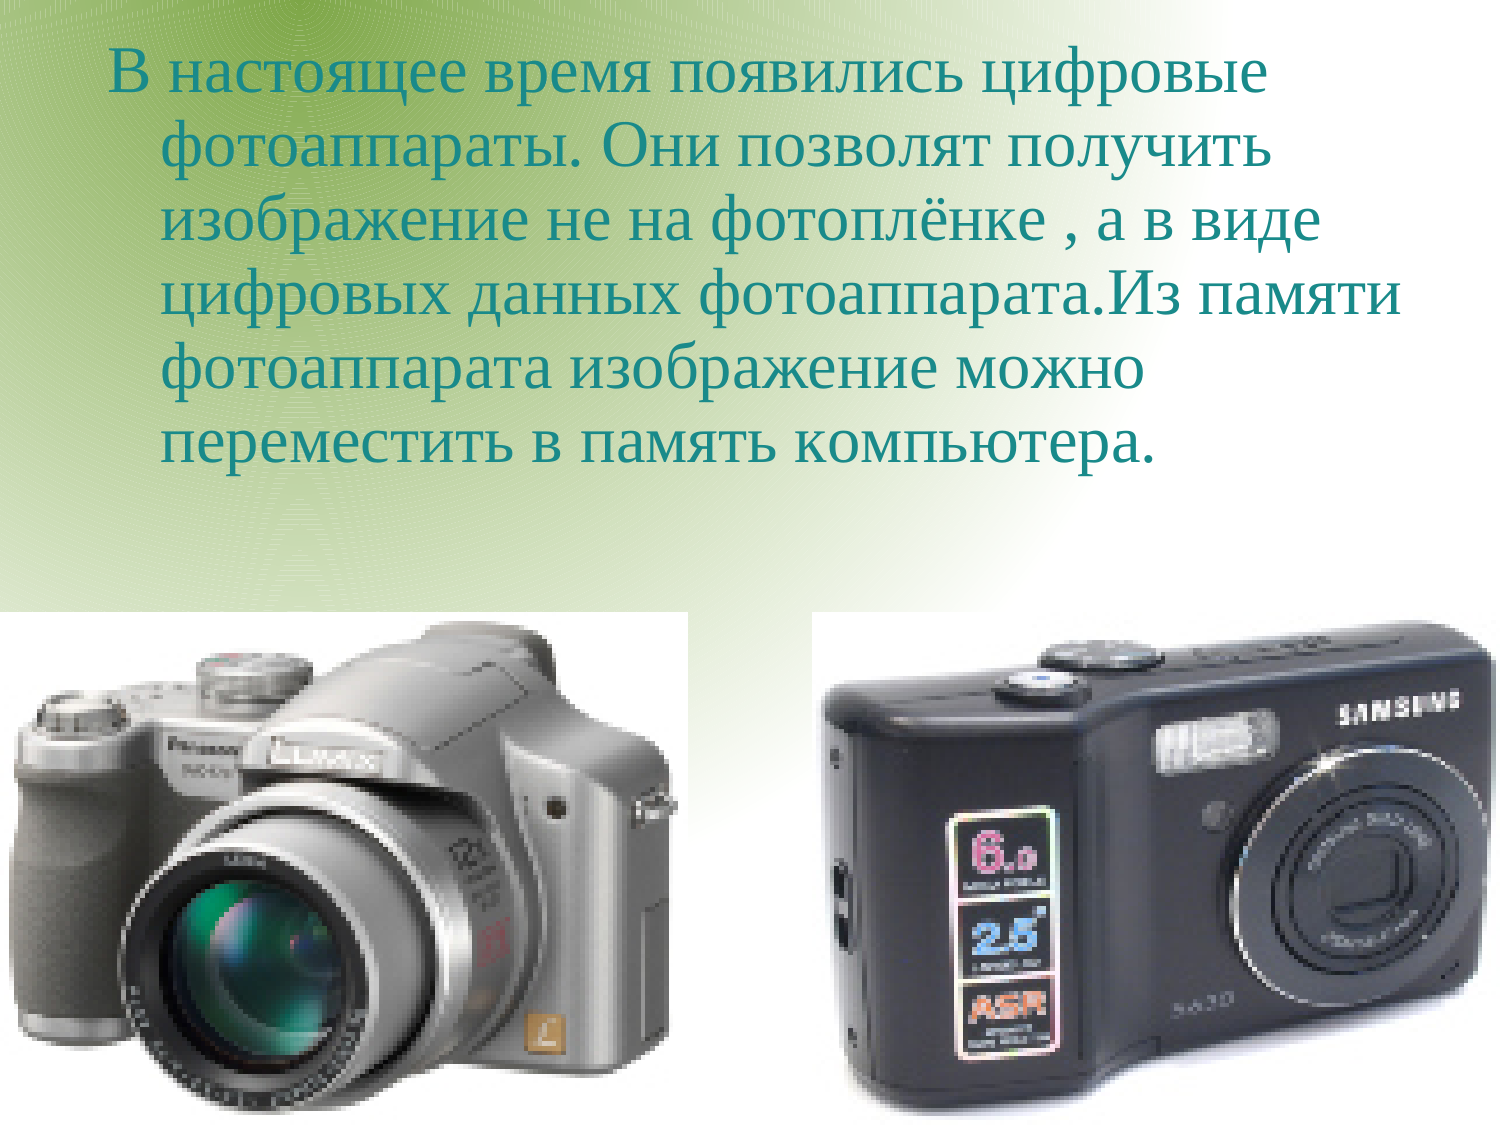

# В настоящее время появились цифровые фотоаппараты. Они позволят получить изображение не на фотоплёнке , а в виде цифровых данных фотоаппарата.Из памяти фотоаппарата изображение можно переместить в память компьютера.